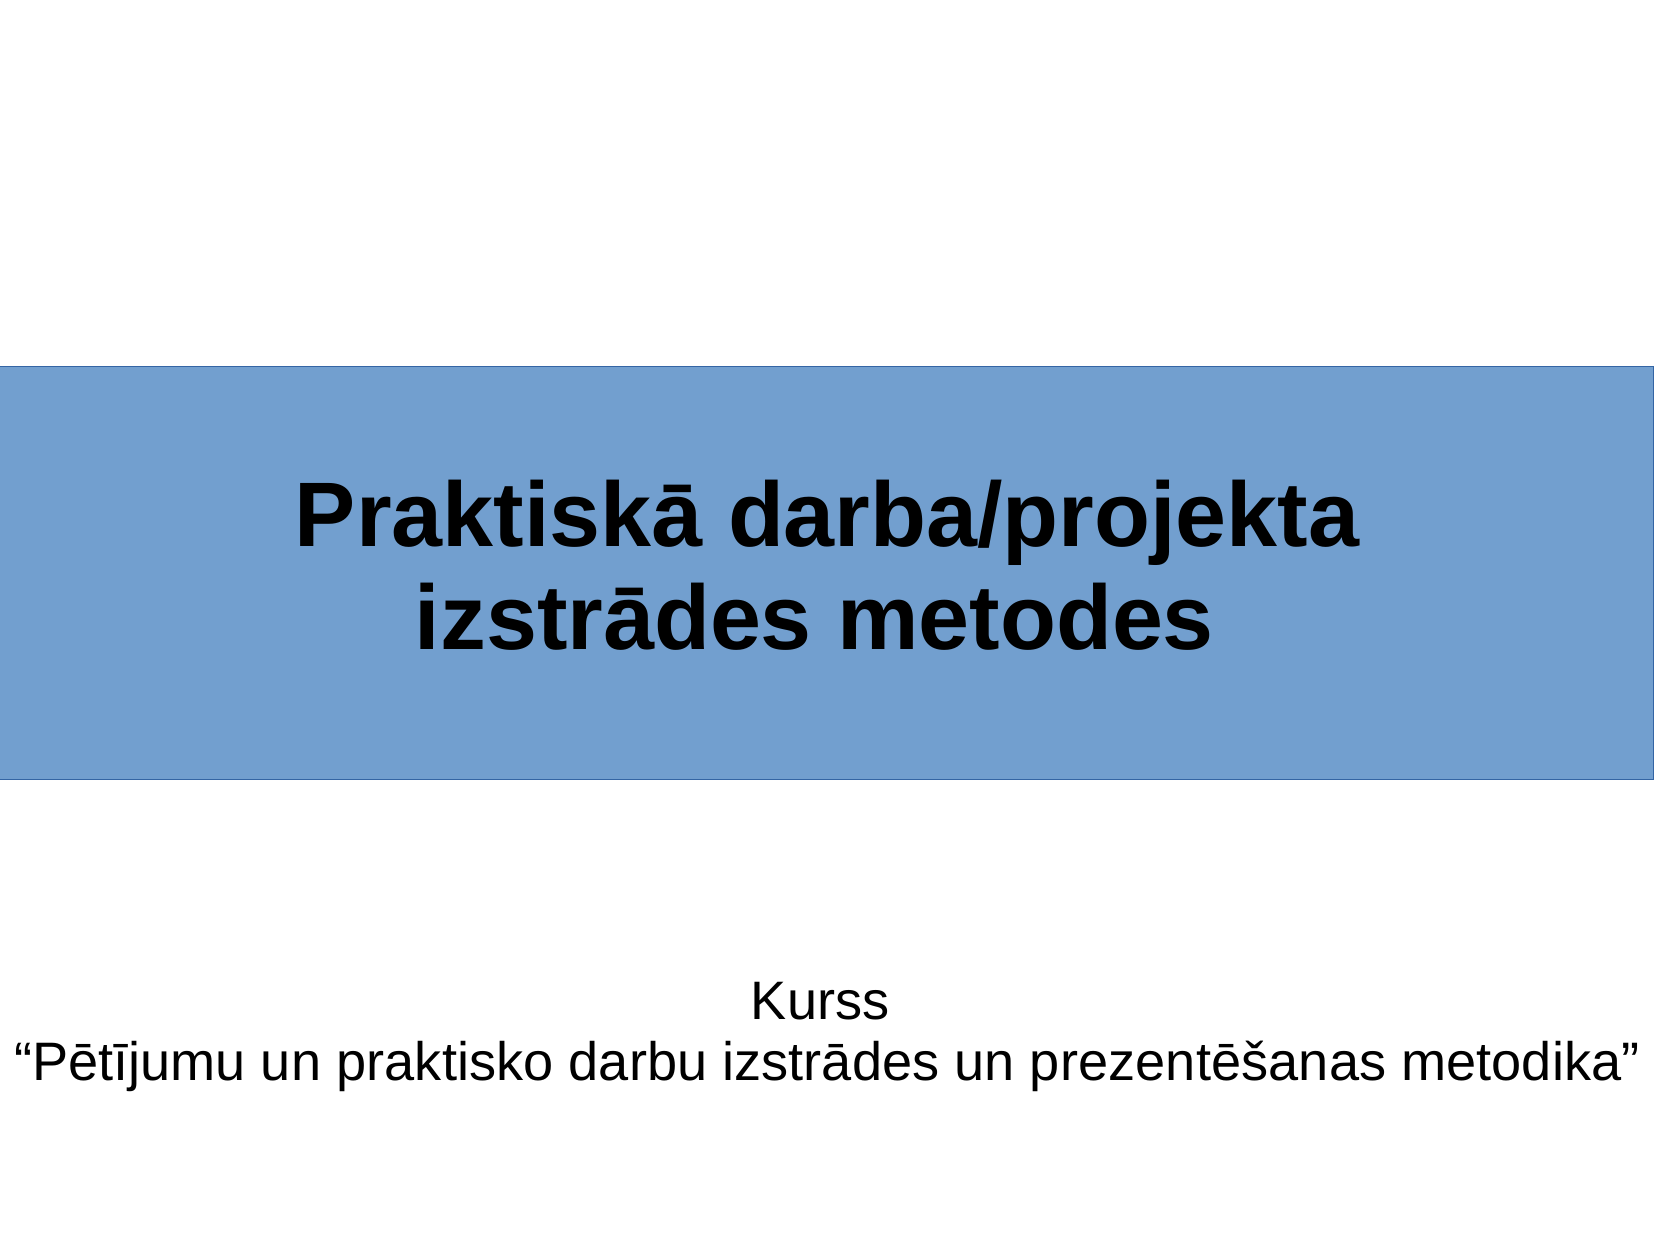

# Praktiskā darba/projekta izstrādes metodes
Kurss
“Pētījumu un praktisko darbu izstrādes un prezentēšanas metodika”